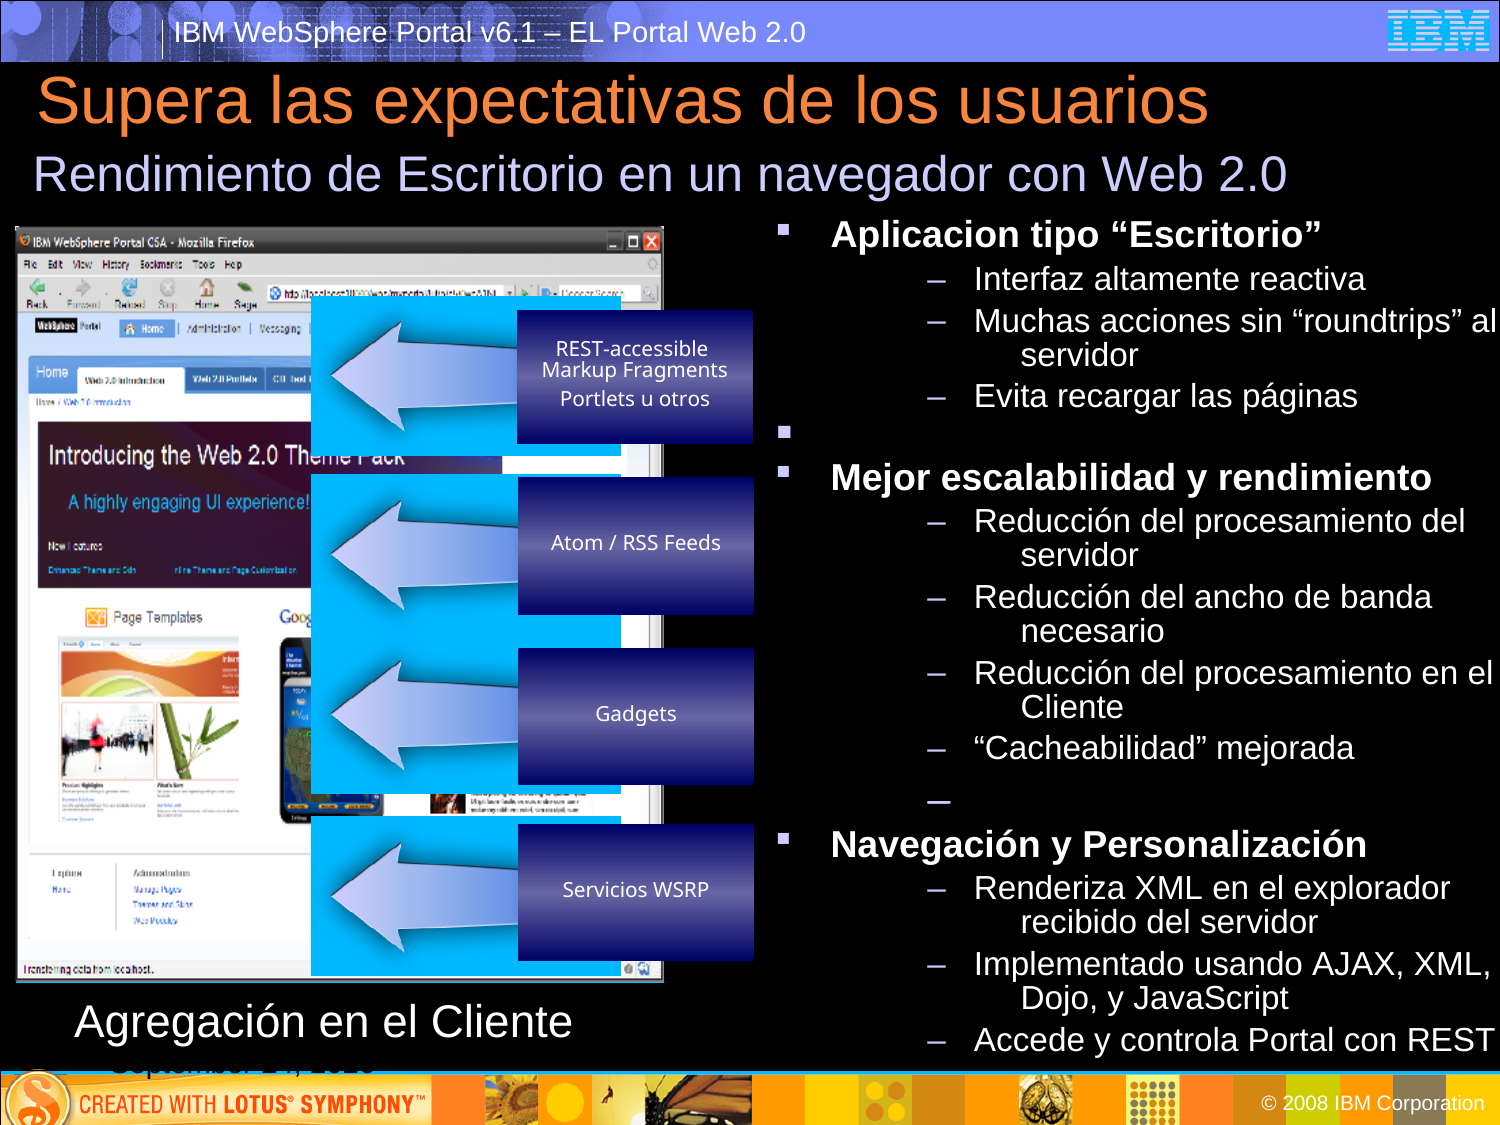

Supera las expectativas de los usuarios
Rendimiento de Escritorio en un navegador con Web 2.0
Aplicacion tipo “Escritorio”
Interfaz altamente reactiva
Muchas acciones sin “roundtrips” al servidor
Evita recargar las páginas
Mejor escalabilidad y rendimiento
Reducción del procesamiento del servidor
Reducción del ancho de banda necesario
Reducción del procesamiento en el Cliente
“Cacheabilidad” mejorada
Navegación y Personalización
Renderiza XML en el explorador recibido del servidor
Implementado usando AJAX, XML, Dojo, y JavaScript
Accede y controla Portal con REST
REST-accessible
Markup Fragments
Portlets u otros
Atom / RSS Feeds
Gadgets
Servicios WSRP
# Agregación en el Cliente